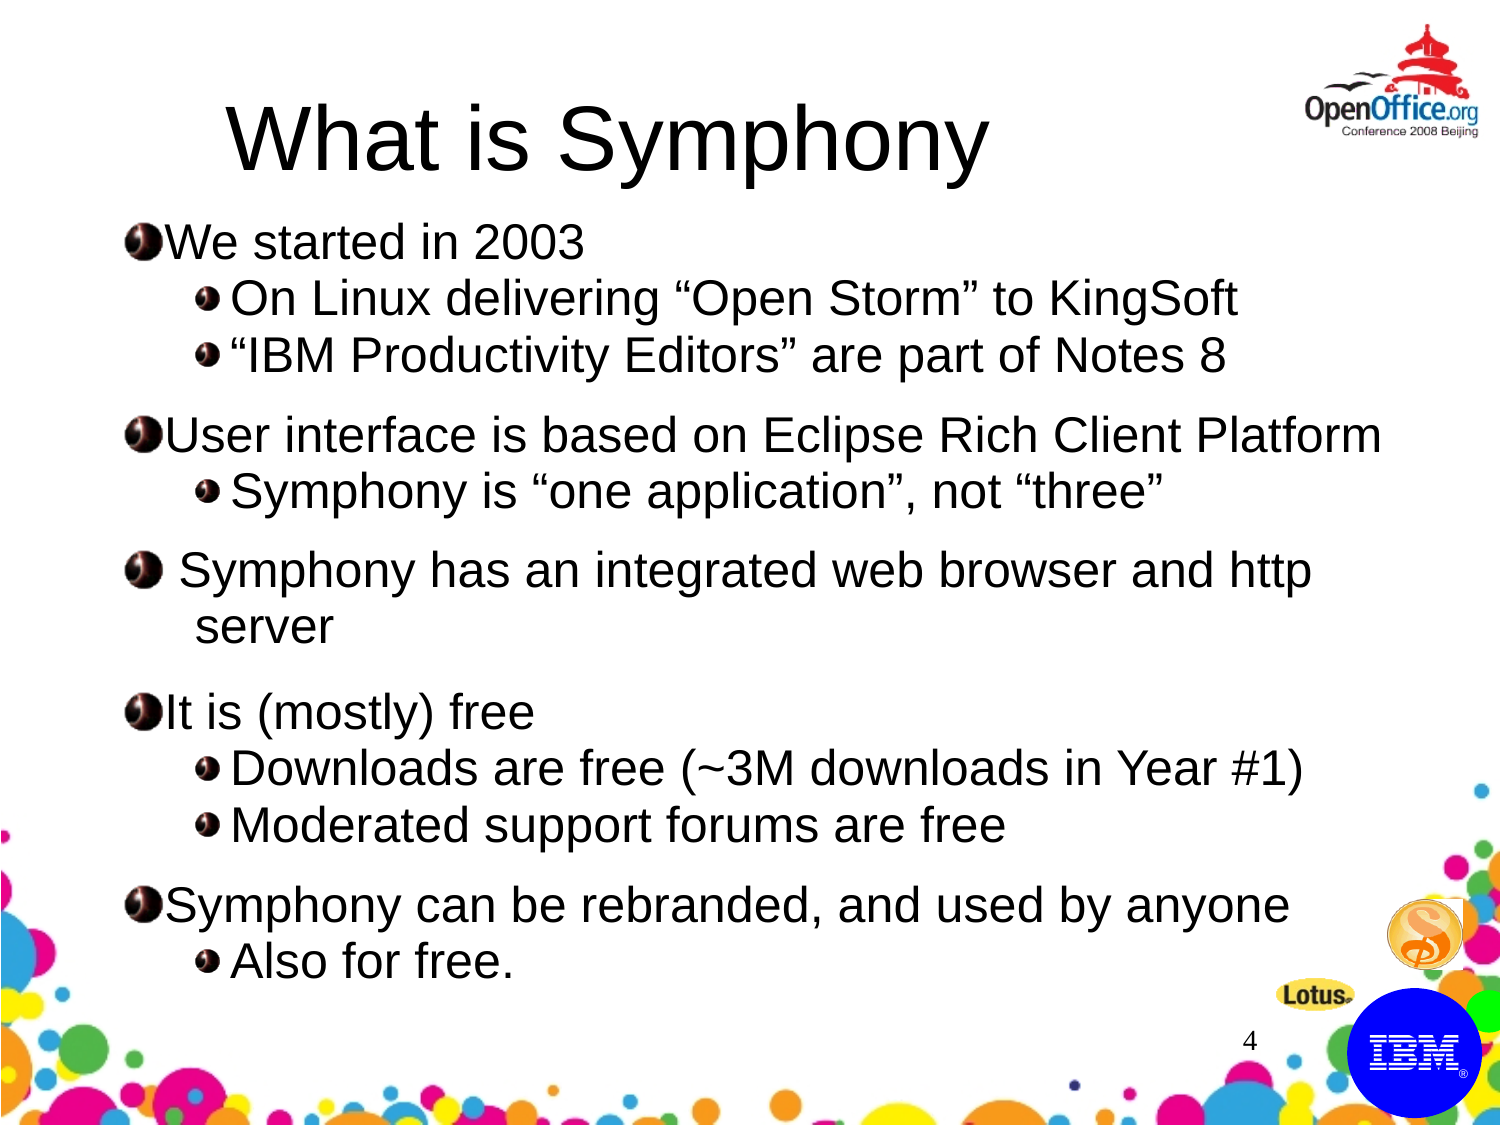

# What is Symphony
We started in 2003
On Linux delivering “Open Storm” to KingSoft
“IBM Productivity Editors” are part of Notes 8
User interface is based on Eclipse Rich Client Platform
Symphony is “one application”, not “three”
 Symphony has an integrated web browser and http server
It is (mostly) free
Downloads are free (~3M downloads in Year #1)
Moderated support forums are free
Symphony can be rebranded, and used by anyone
Also for free.
4